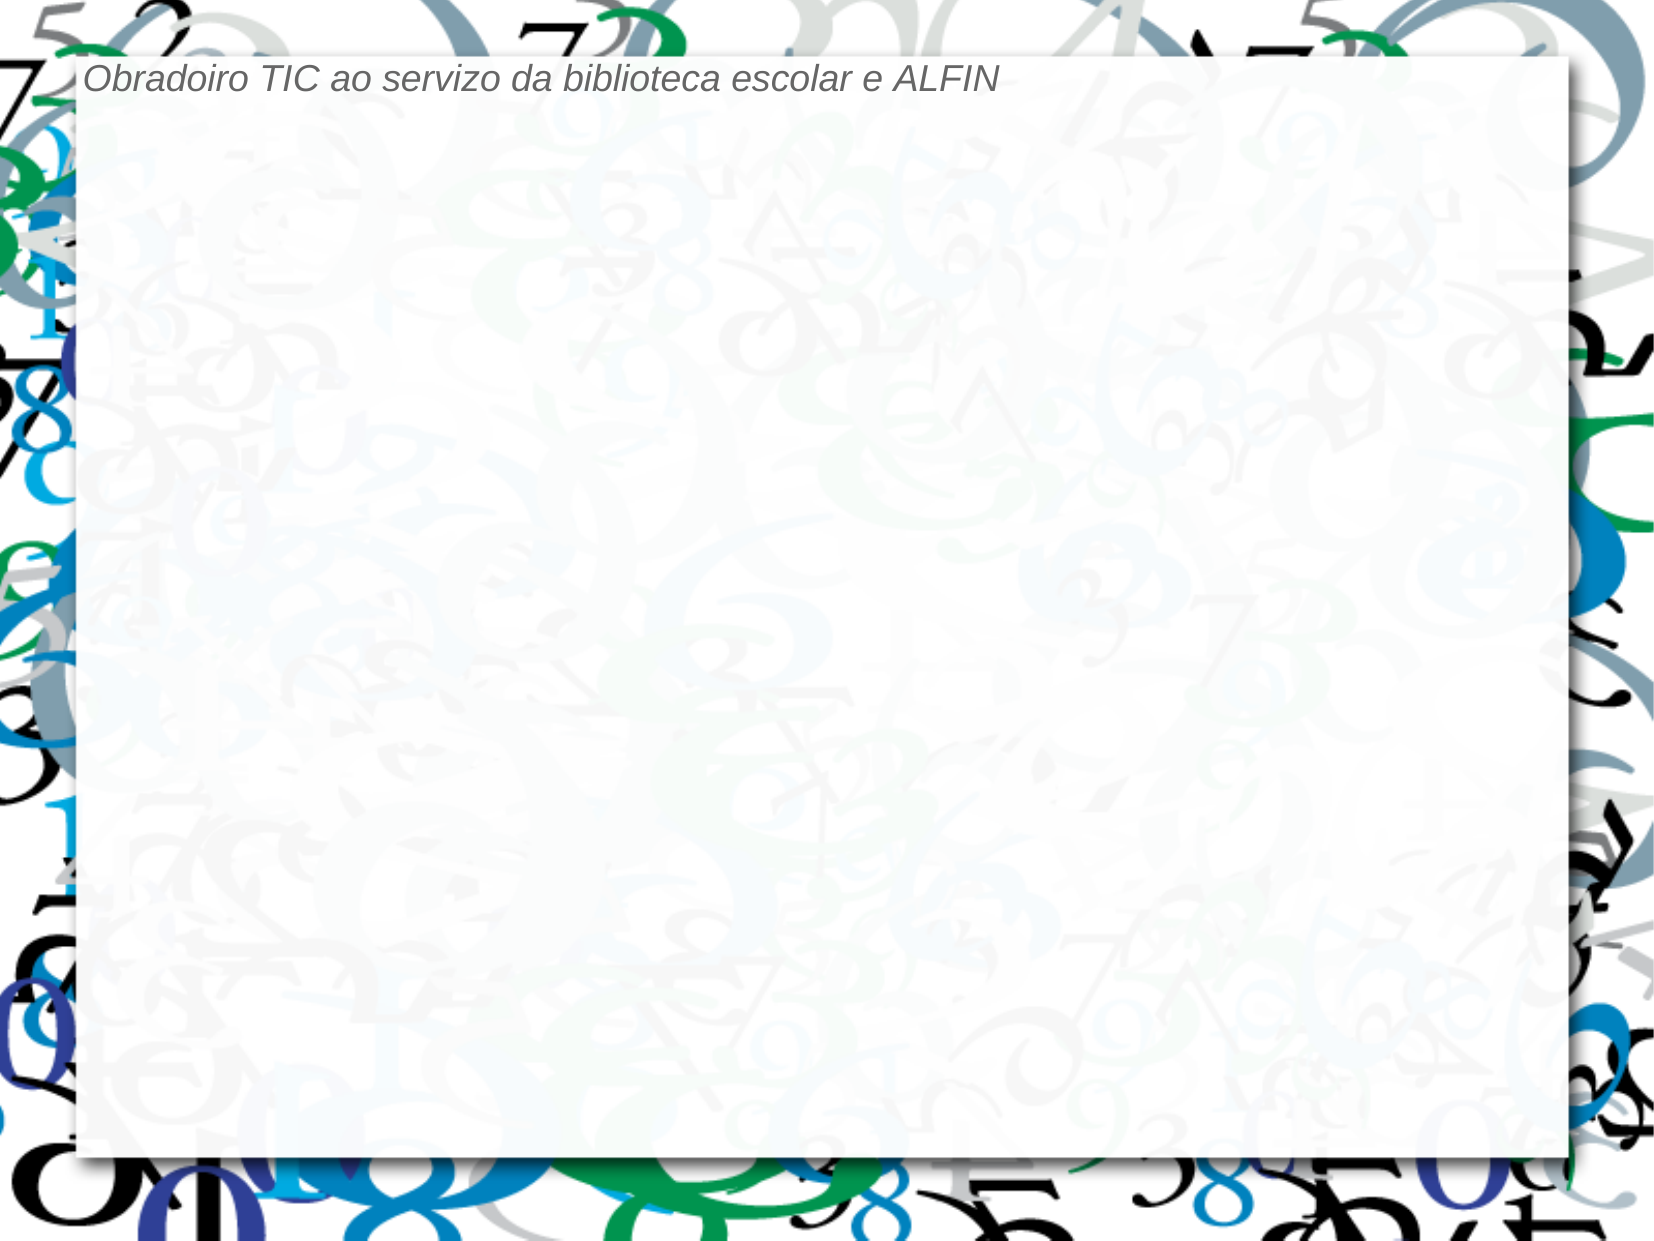

Obradoiro TIC ao servizo da biblioteca escolar e ALFIN